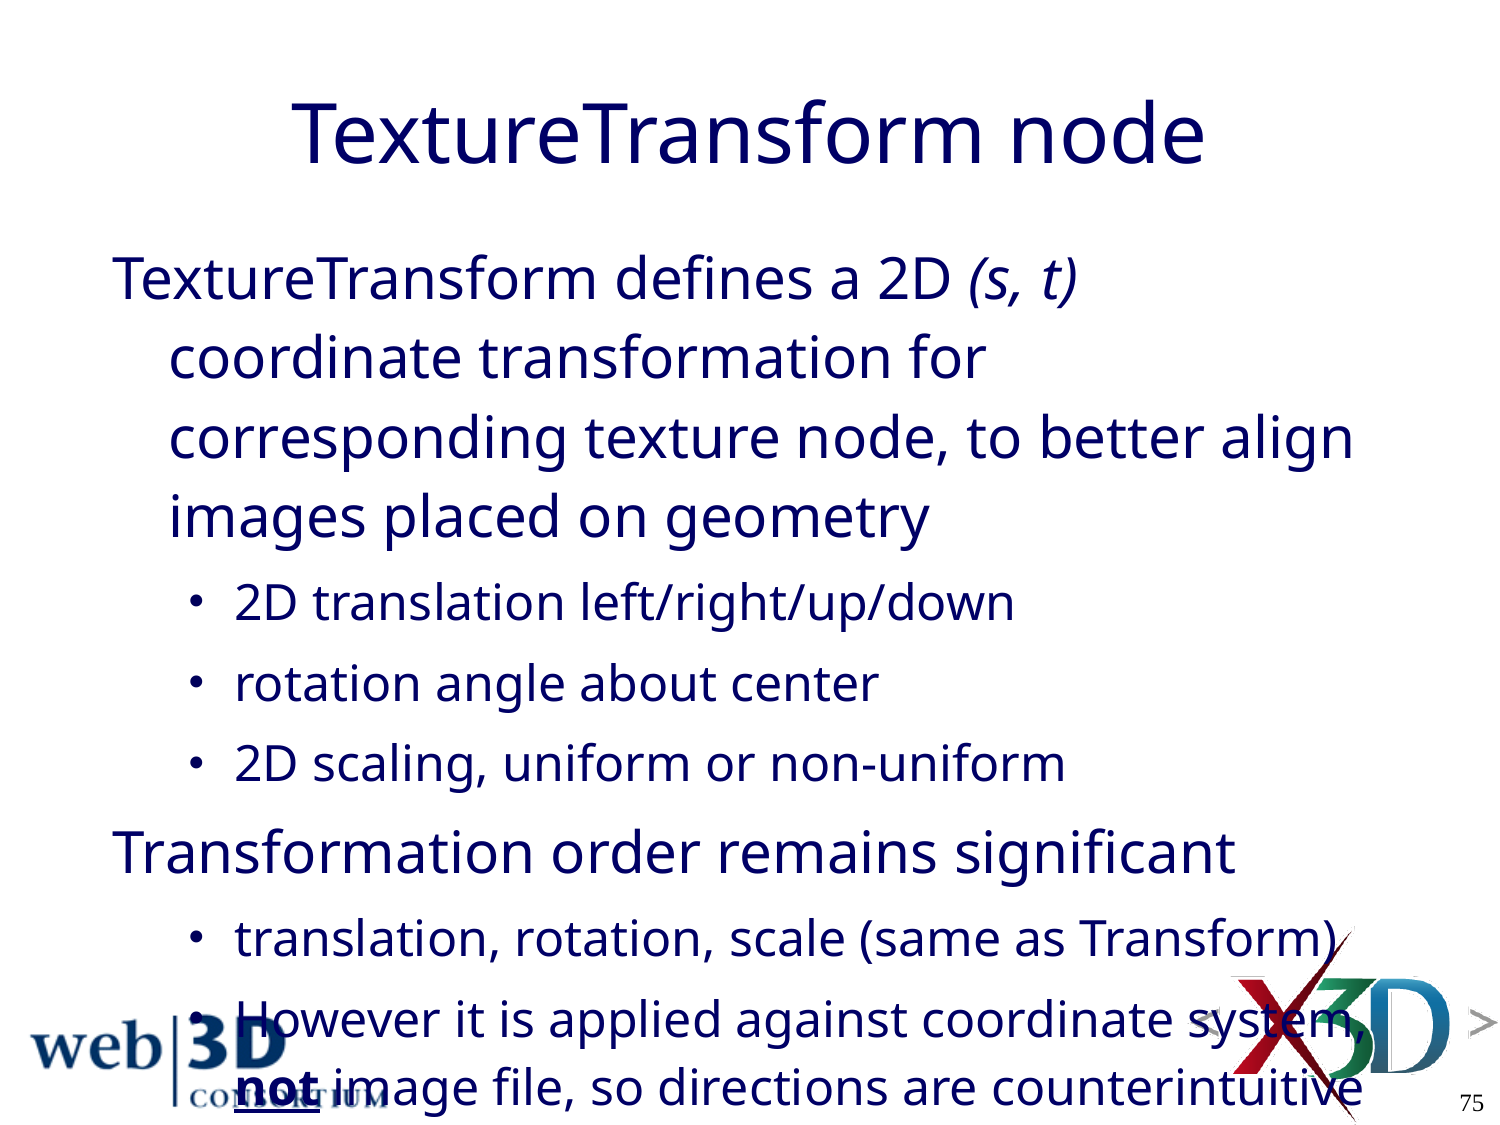

# TextureTransform node
TextureTransform defines a 2D (s, t) coordinate transformation for corresponding texture node, to better align images placed on geometry
2D translation left/right/up/down
rotation angle about center
2D scaling, uniform or non-uniform
Transformation order remains significant
translation, rotation, scale (same as Transform)
However it is applied against coordinate system, not image file, so directions are counterintuitive